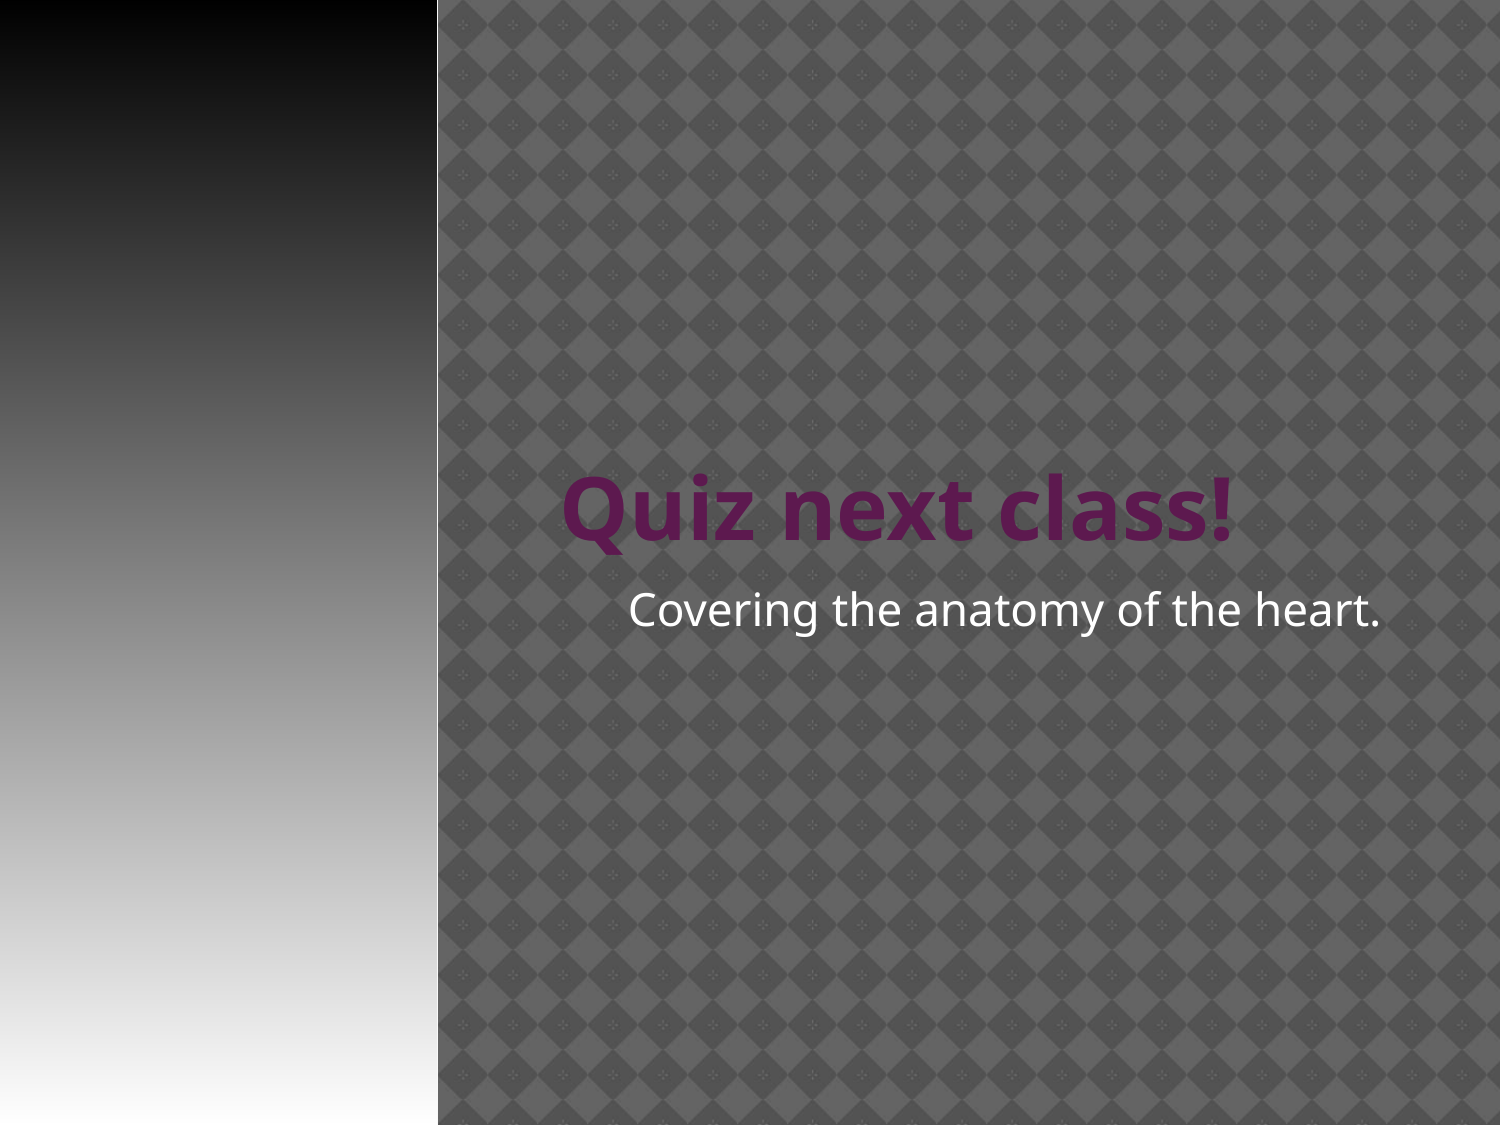

# Quiz next class!
Covering the anatomy of the heart.